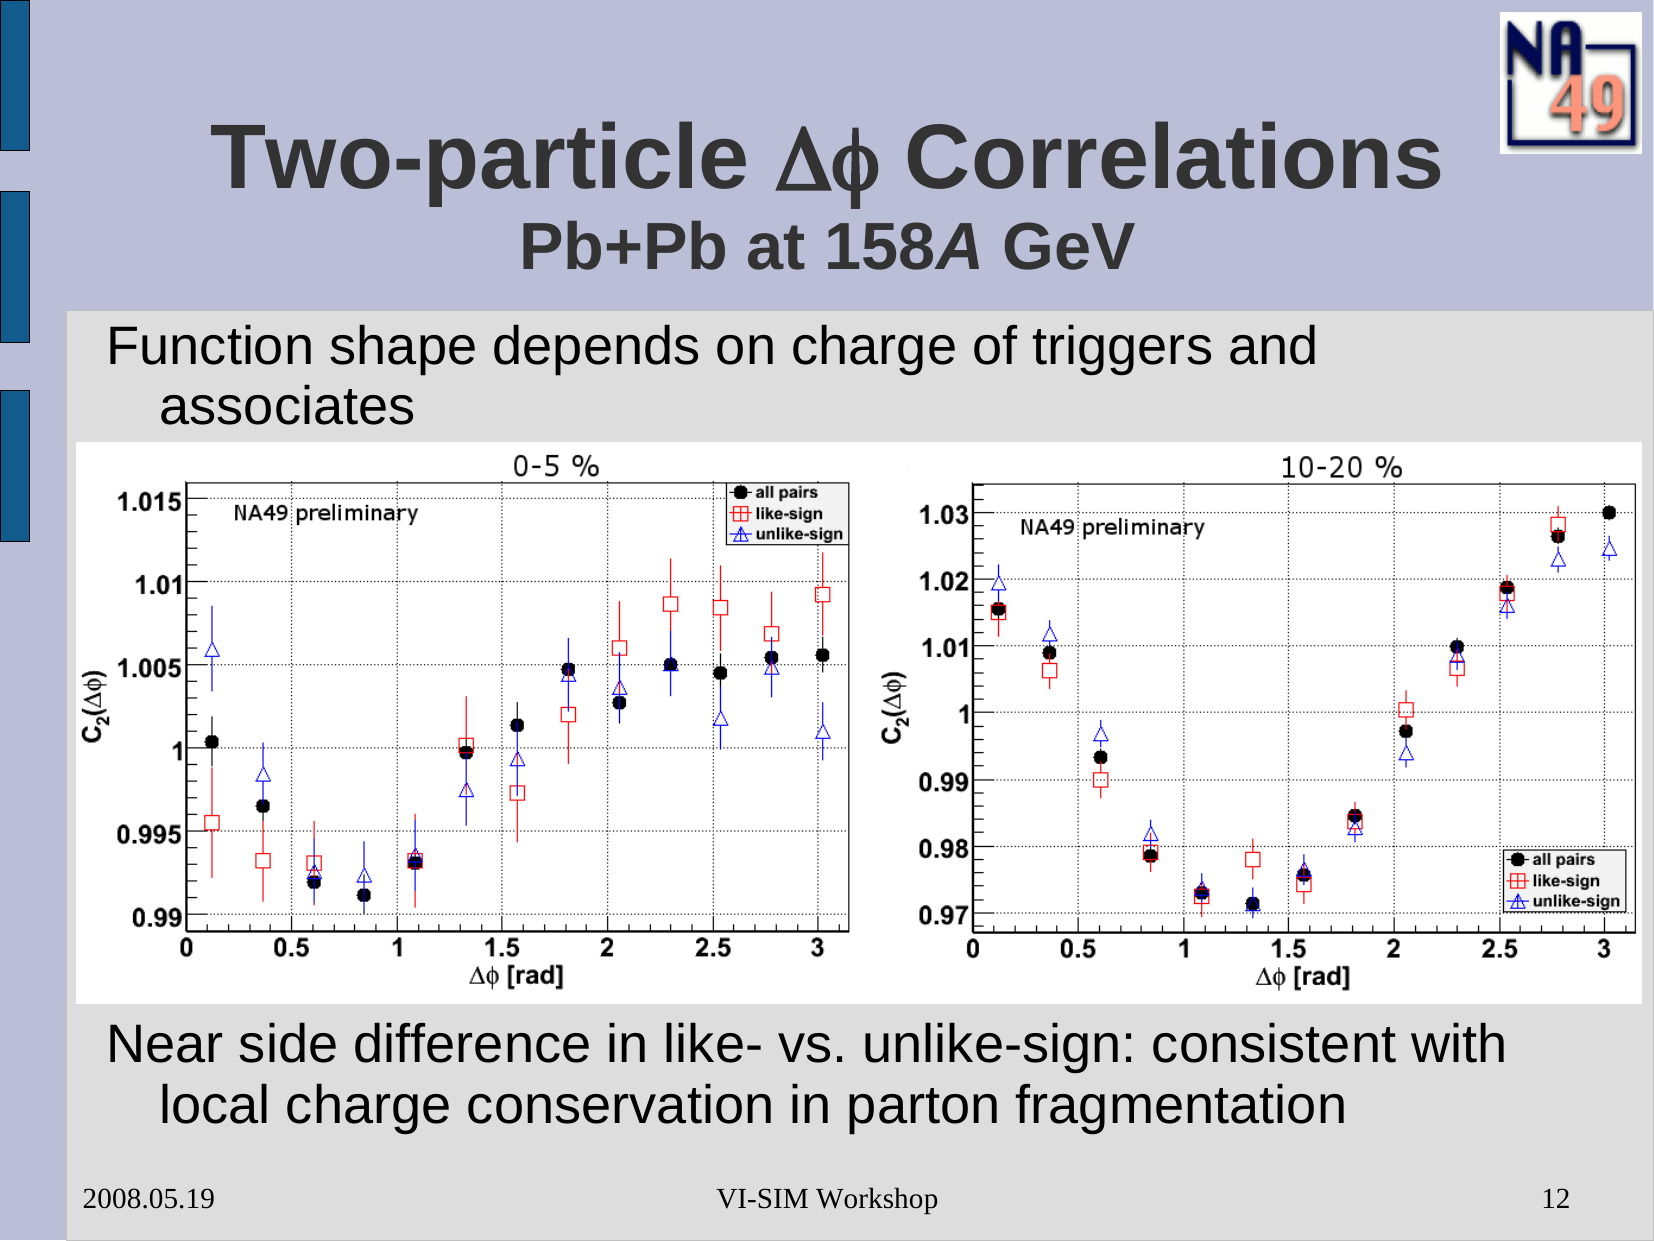

# Two-particle Df Correlations Pb+Pb at 158A GeV
Function shape depends on charge of triggers and associates
Near side difference in like- vs. unlike-sign: consistent with local charge conservation in parton fragmentation
2008.05.19
VI-SIM Workshop
12